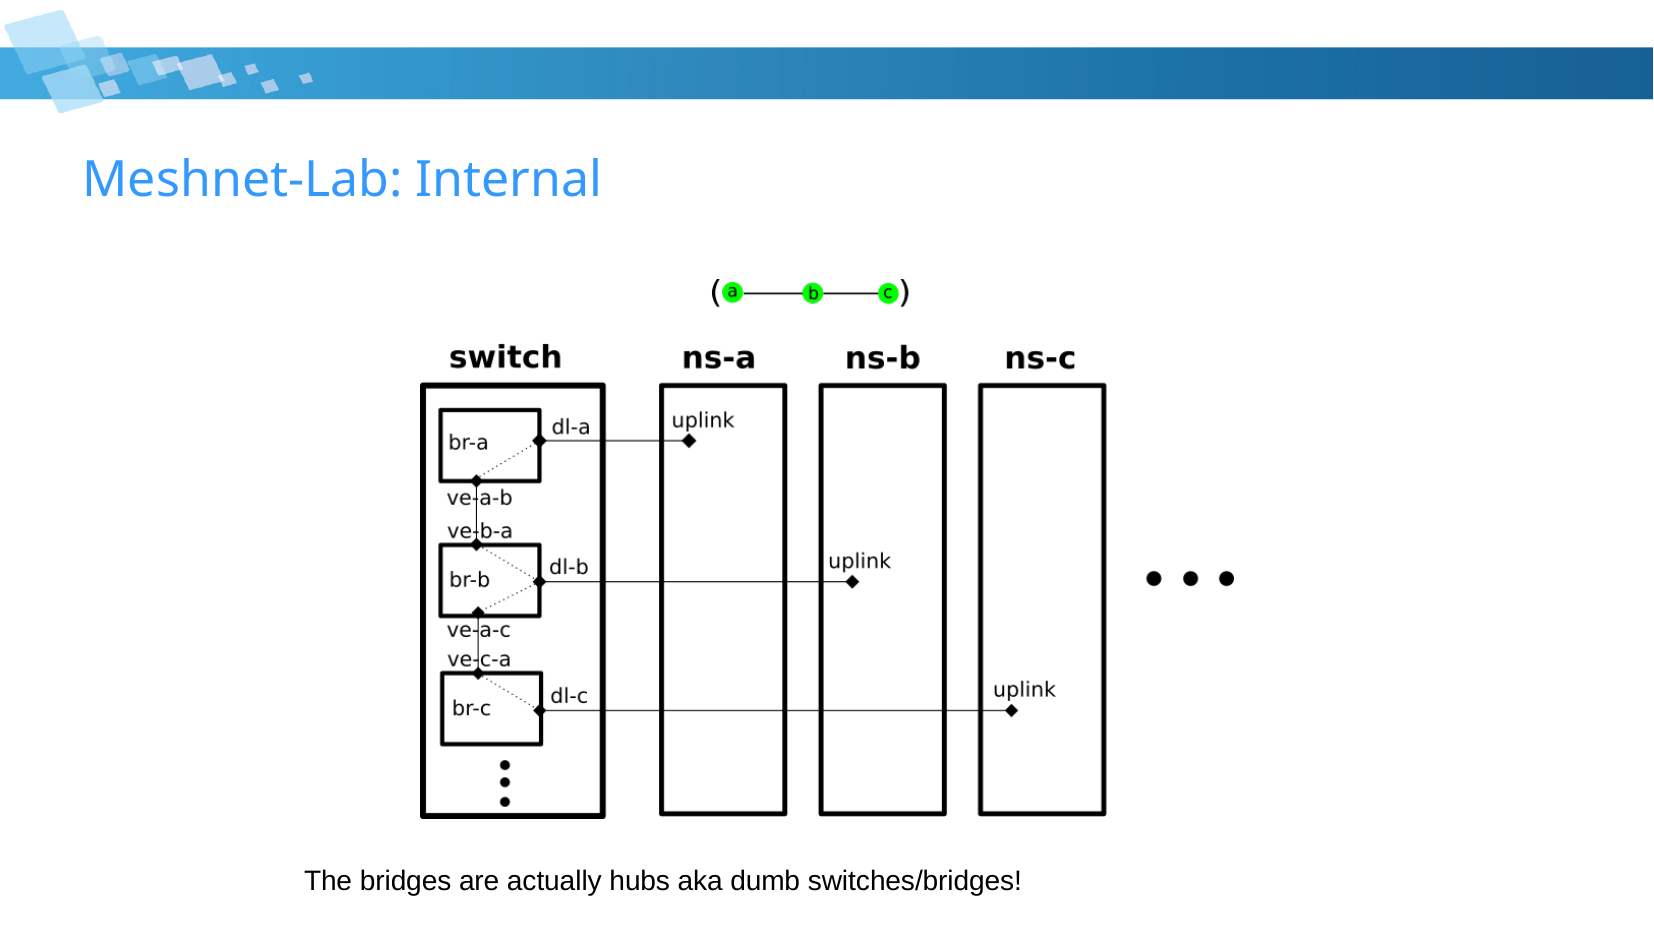

# Meshnet-Lab: Internal
The bridges are actually hubs aka dumb switches/bridges!